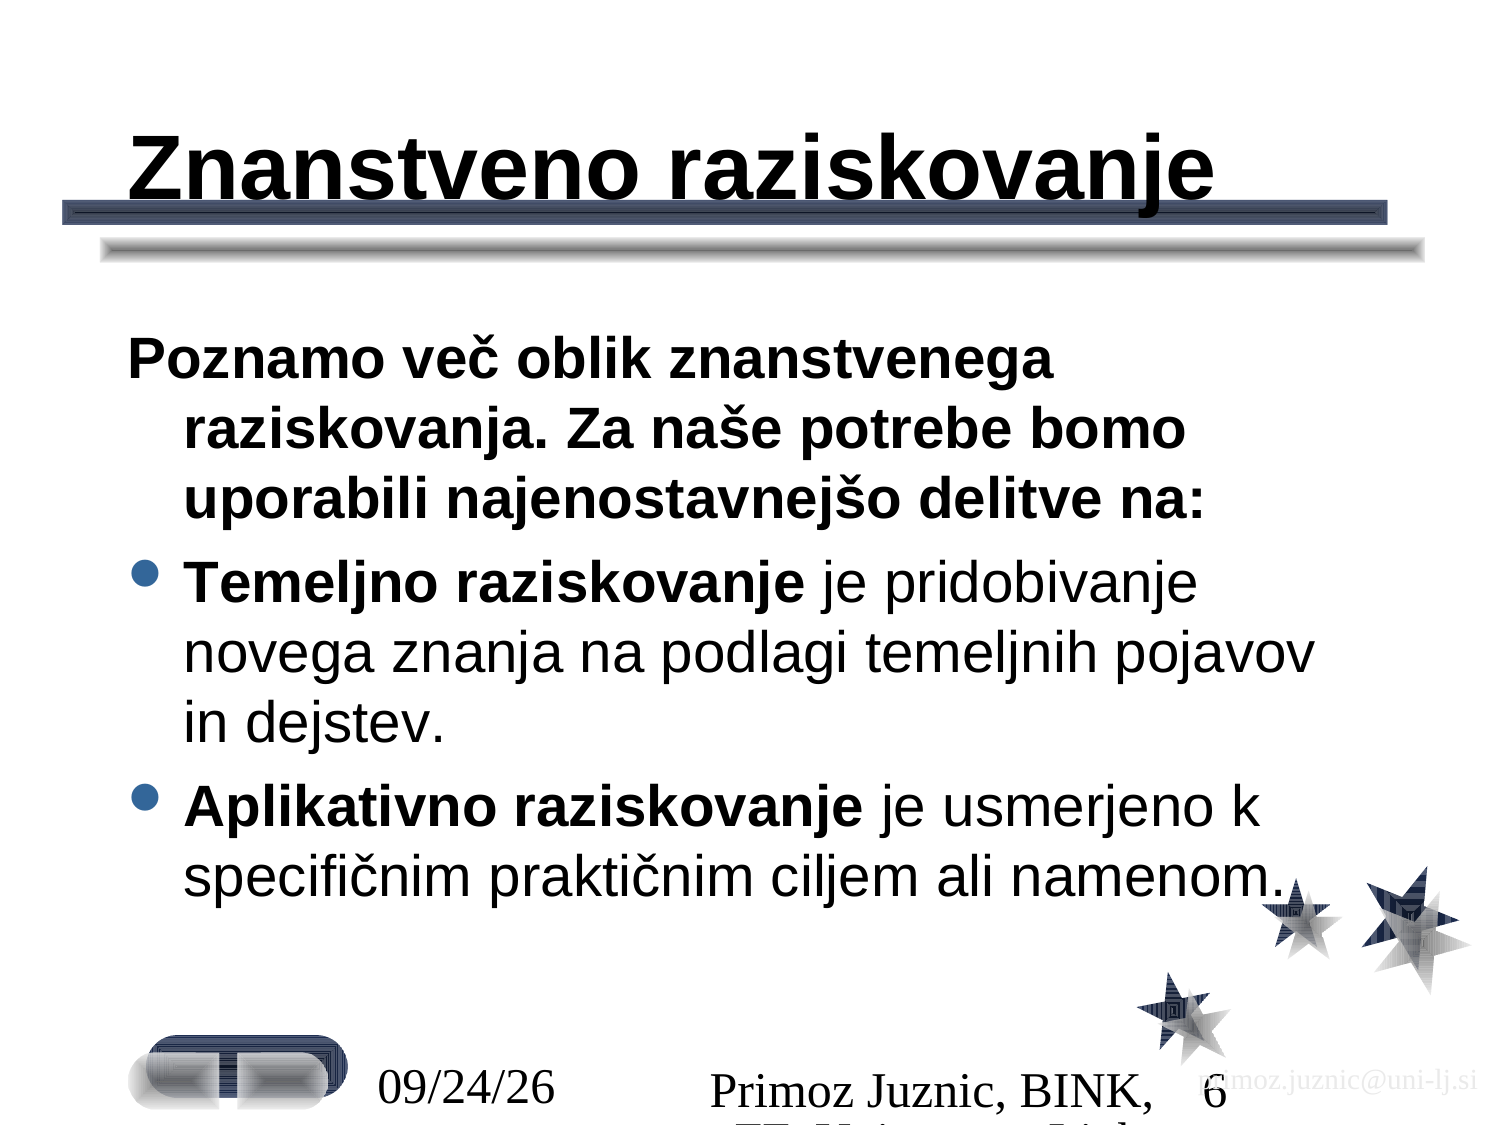

# Znanstveno raziskovanje
Poznamo več oblik znanstvenega raziskovanja. Za naše potrebe bomo uporabili najenostavnejšo delitve na:
Temeljno raziskovanje je pridobivanje novega znanja na podlagi temeljnih pojavov in dejstev.
Aplikativno raziskovanje je usmerjeno k specifičnim praktičnim ciljem ali namenom.
Primoz Juznic, BINK, FF, Univerza v Ljubljani
6